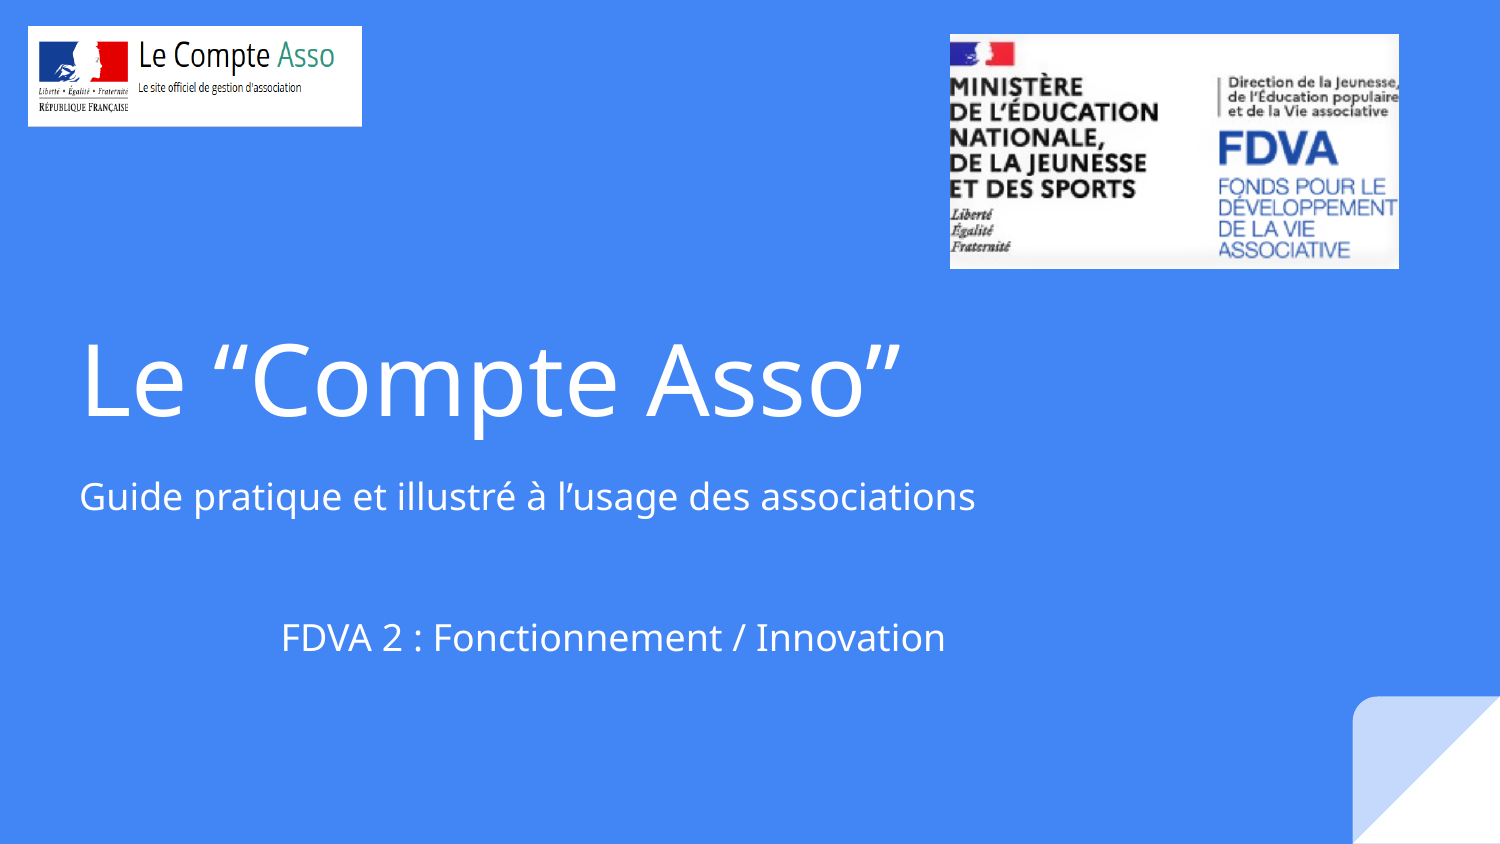

# Le “Compte Asso”
Guide pratique et illustré à l’usage des associations
FDVA 2 : Fonctionnement / Innovation